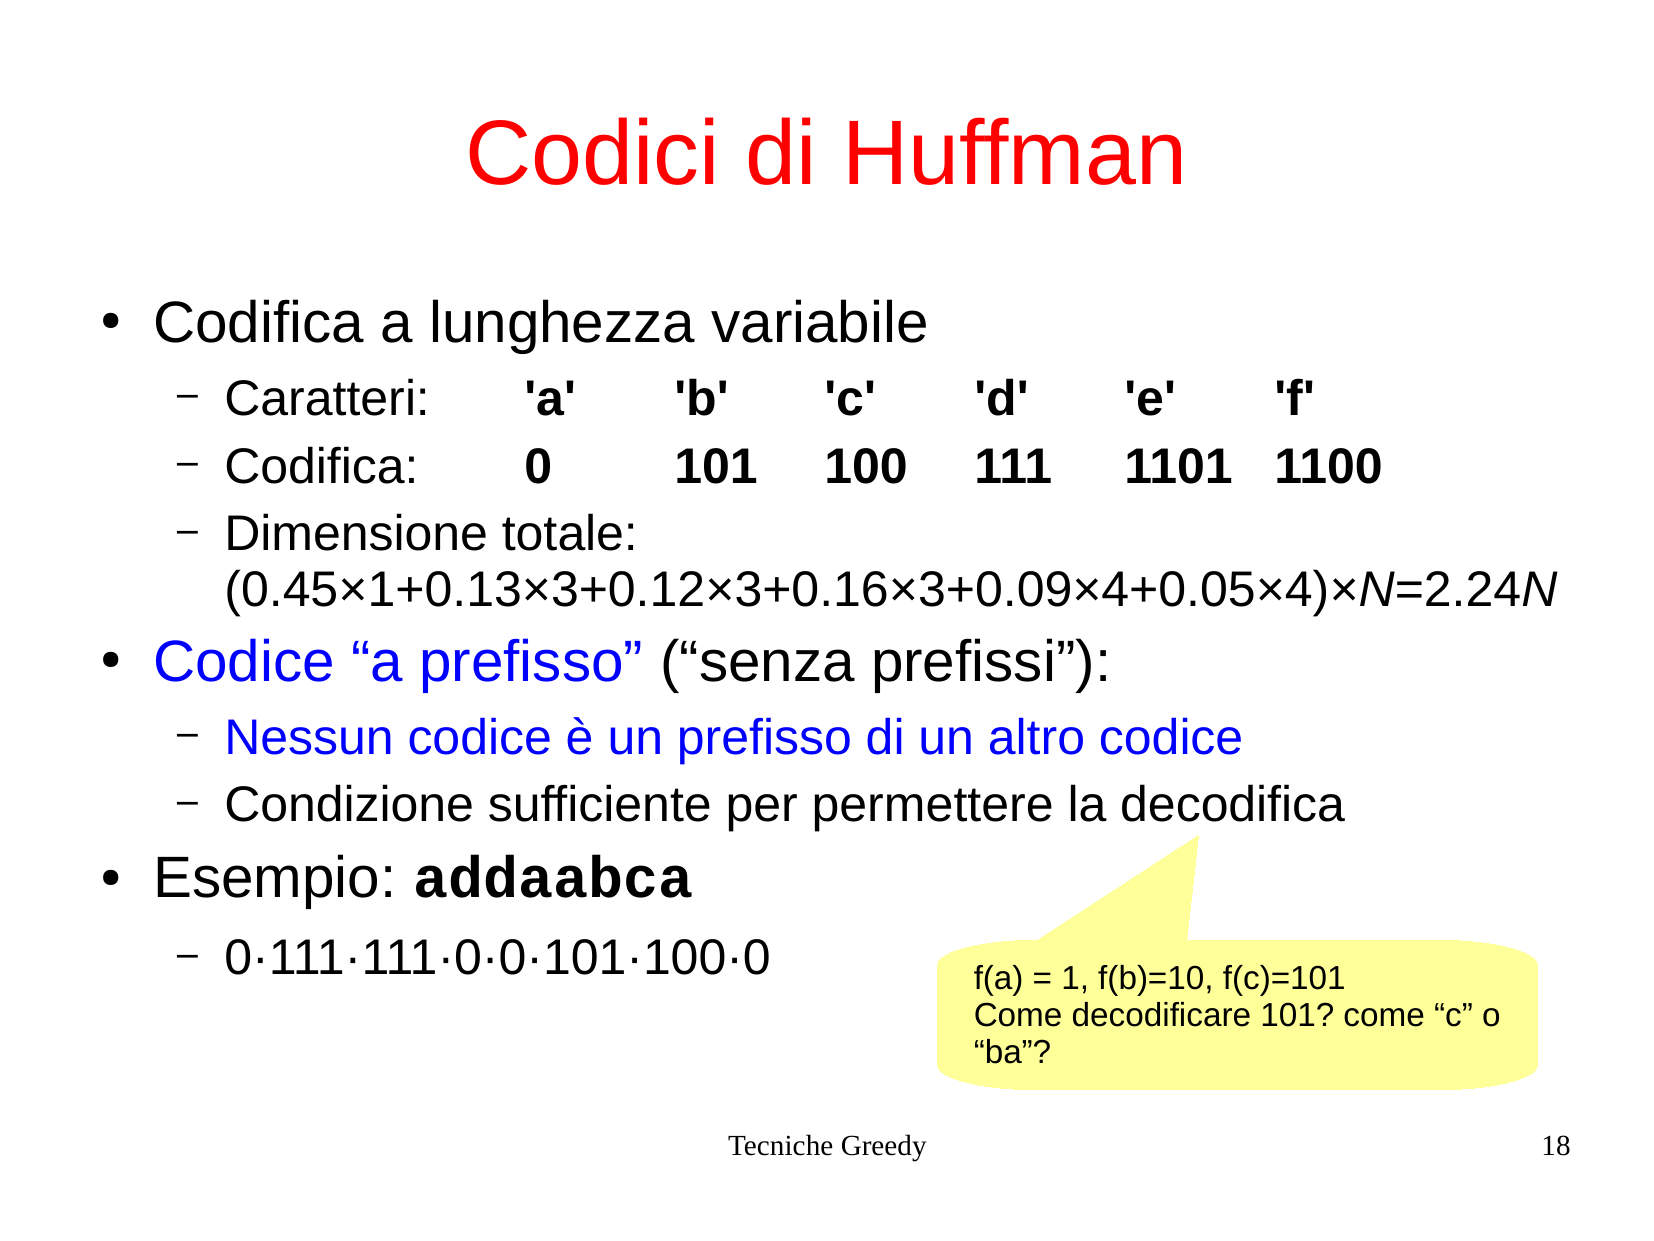

# Codici di Huffman
Codifica a lunghezza variabile
Caratteri: 		'a'		'b'		'c'		'd' 		'e'		'f'
Codifica:		0		101	100	111	1101	1100
Dimensione totale:
(0.45×1+0.13×3+0.12×3+0.16×3+0.09×4+0.05×4)×N=2.24N
Codice “a prefisso” (“senza prefissi”):
Nessun codice è un prefisso di un altro codice
Condizione sufficiente per permettere la decodifica
Esempio: addaabca
0·111·111·0·0·101·100·0
f(a) = 1, f(b)=10, f(c)=101
Come decodificare 101? come “c” o “ba”?
Tecniche Greedy
18